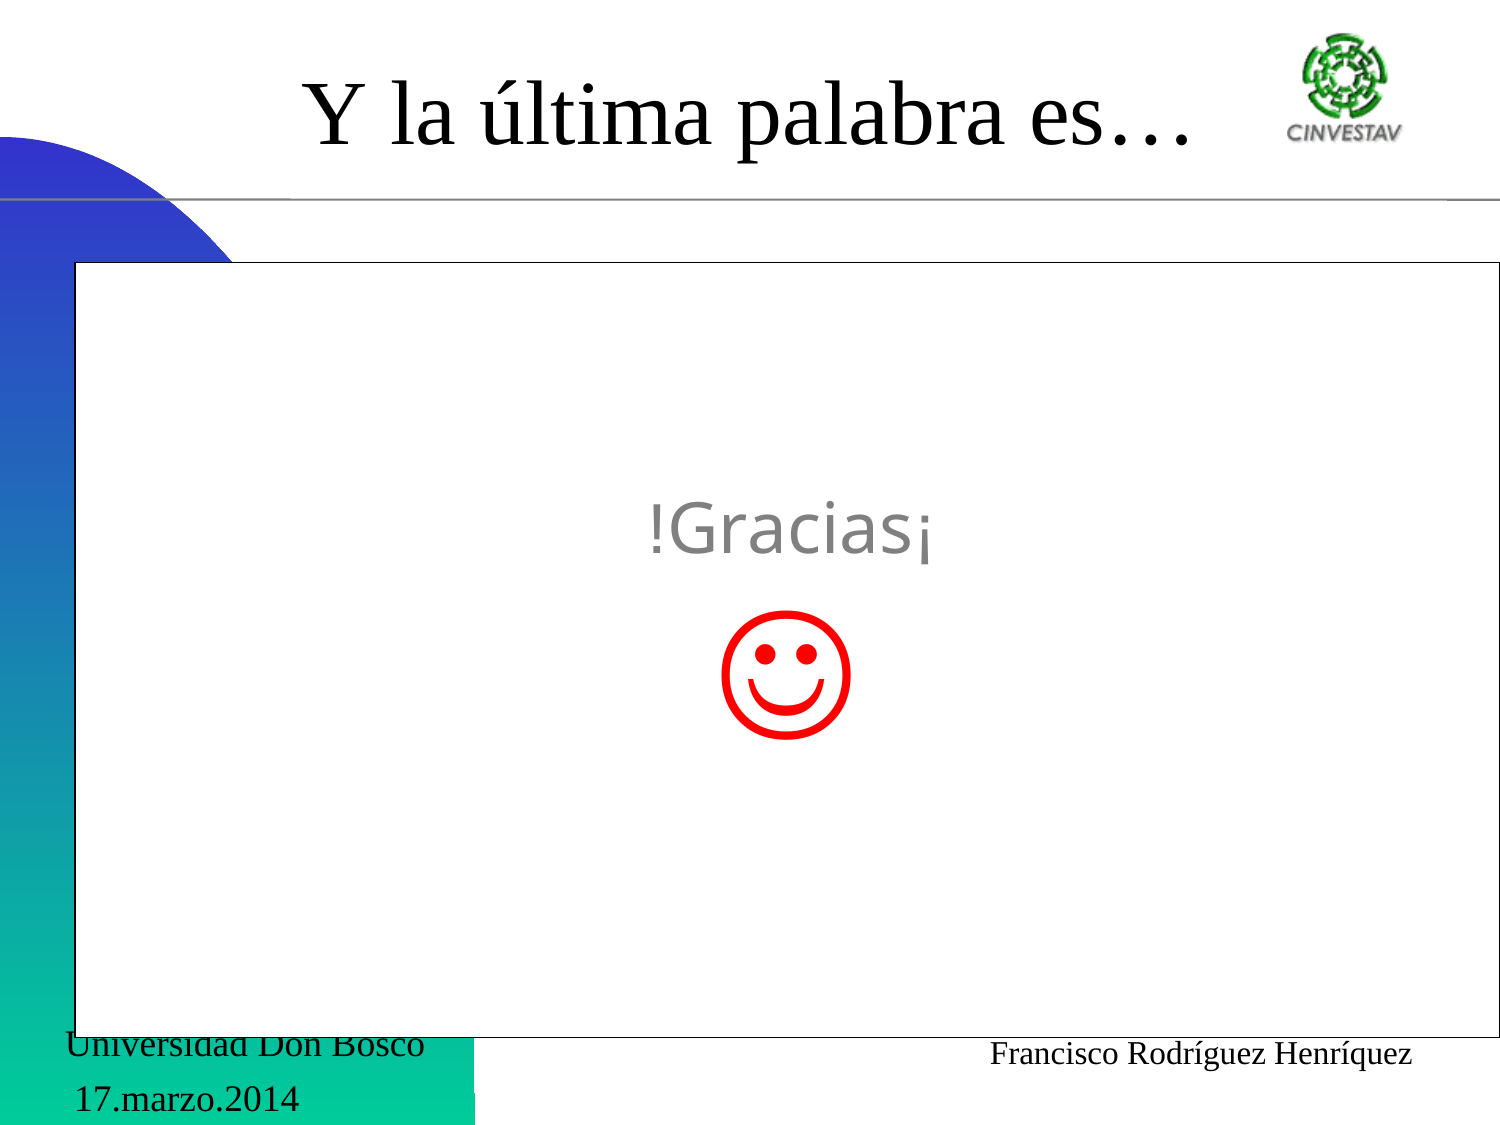

Y la última palabra es…
¡Gracias!
